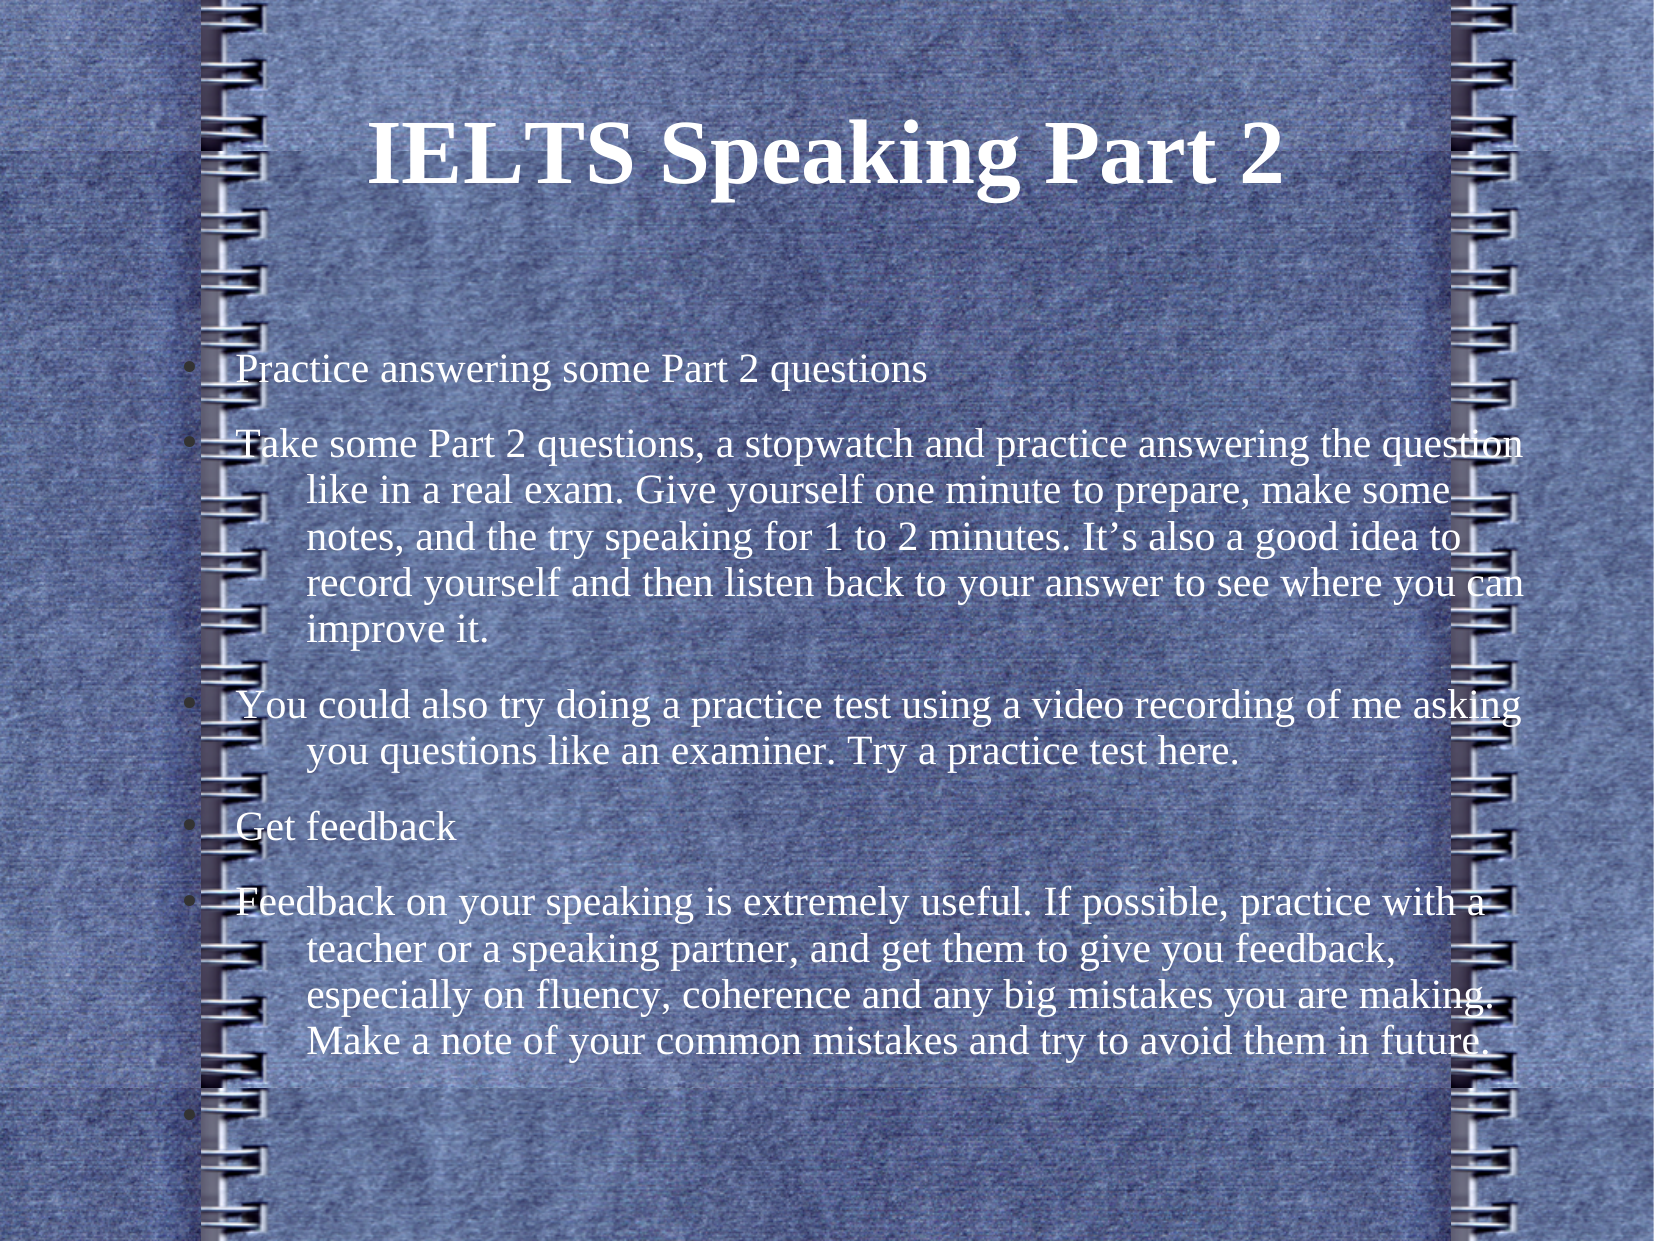

# IELTS Speaking Part 2
Practice answering some Part 2 questions
Take some Part 2 questions, a stopwatch and practice answering the question like in a real exam. Give yourself one minute to prepare, make some notes, and the try speaking for 1 to 2 minutes. It’s also a good idea to record yourself and then listen back to your answer to see where you can improve it.
You could also try doing a practice test using a video recording of me asking you questions like an examiner. Try a practice test here.
Get feedback
Feedback on your speaking is extremely useful. If possible, practice with a teacher or a speaking partner, and get them to give you feedback, especially on fluency, coherence and any big mistakes you are making. Make a note of your common mistakes and try to avoid them in future.